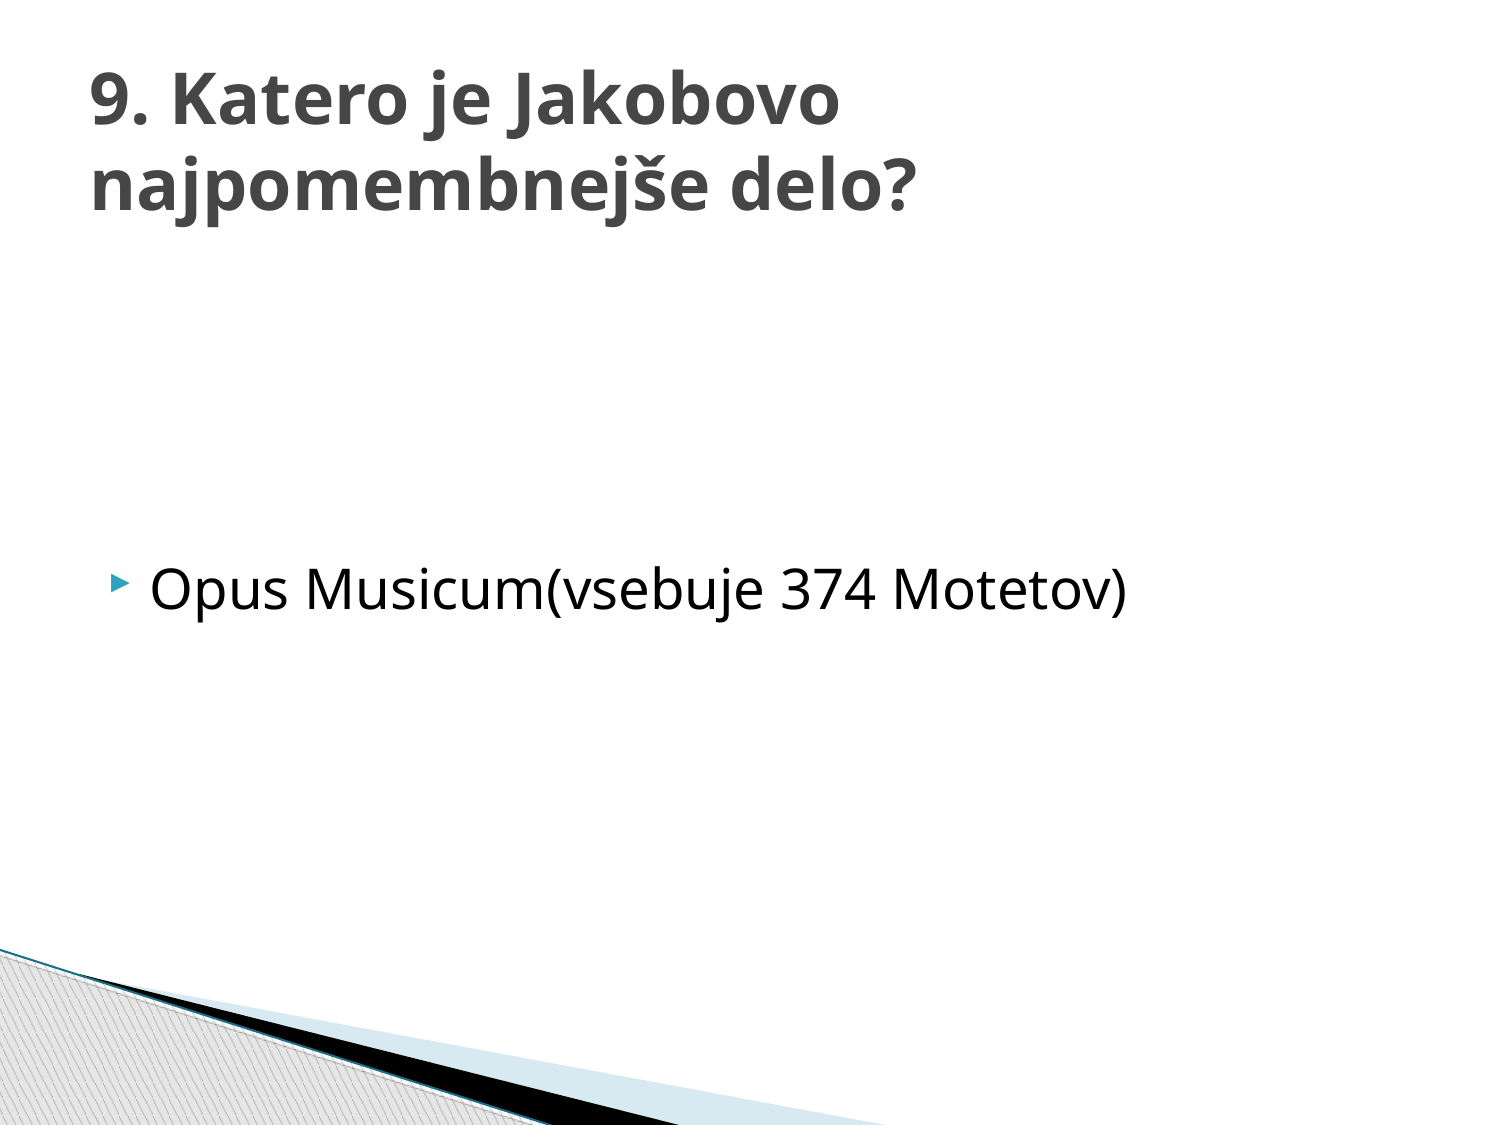

9. Katero je Jakobovo najpomembnejše delo?
# Opus Musicum(vsebuje 374 Motetov)